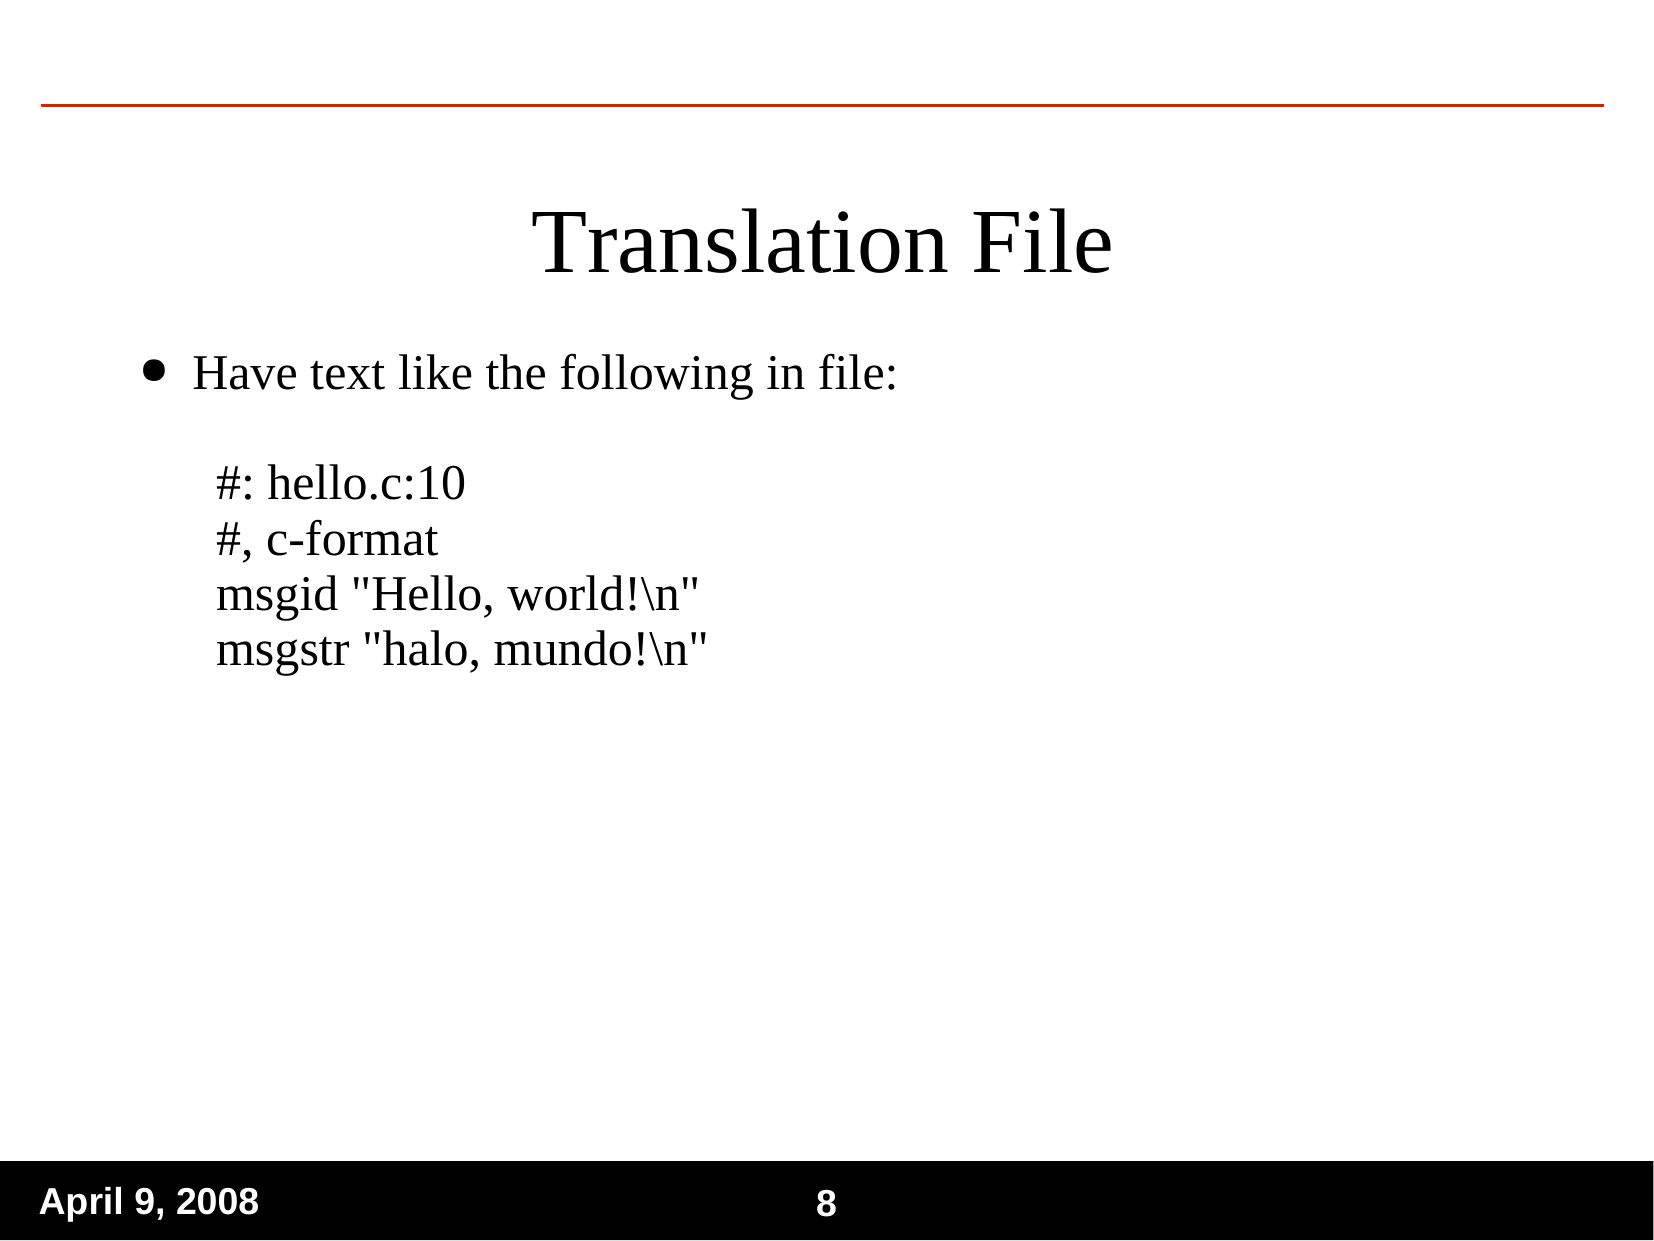

# Translation File
Have text like the following in file:
#: hello.c:10
#, c-format
msgid "Hello, world!\n"
msgstr "halo, mundo!\n"